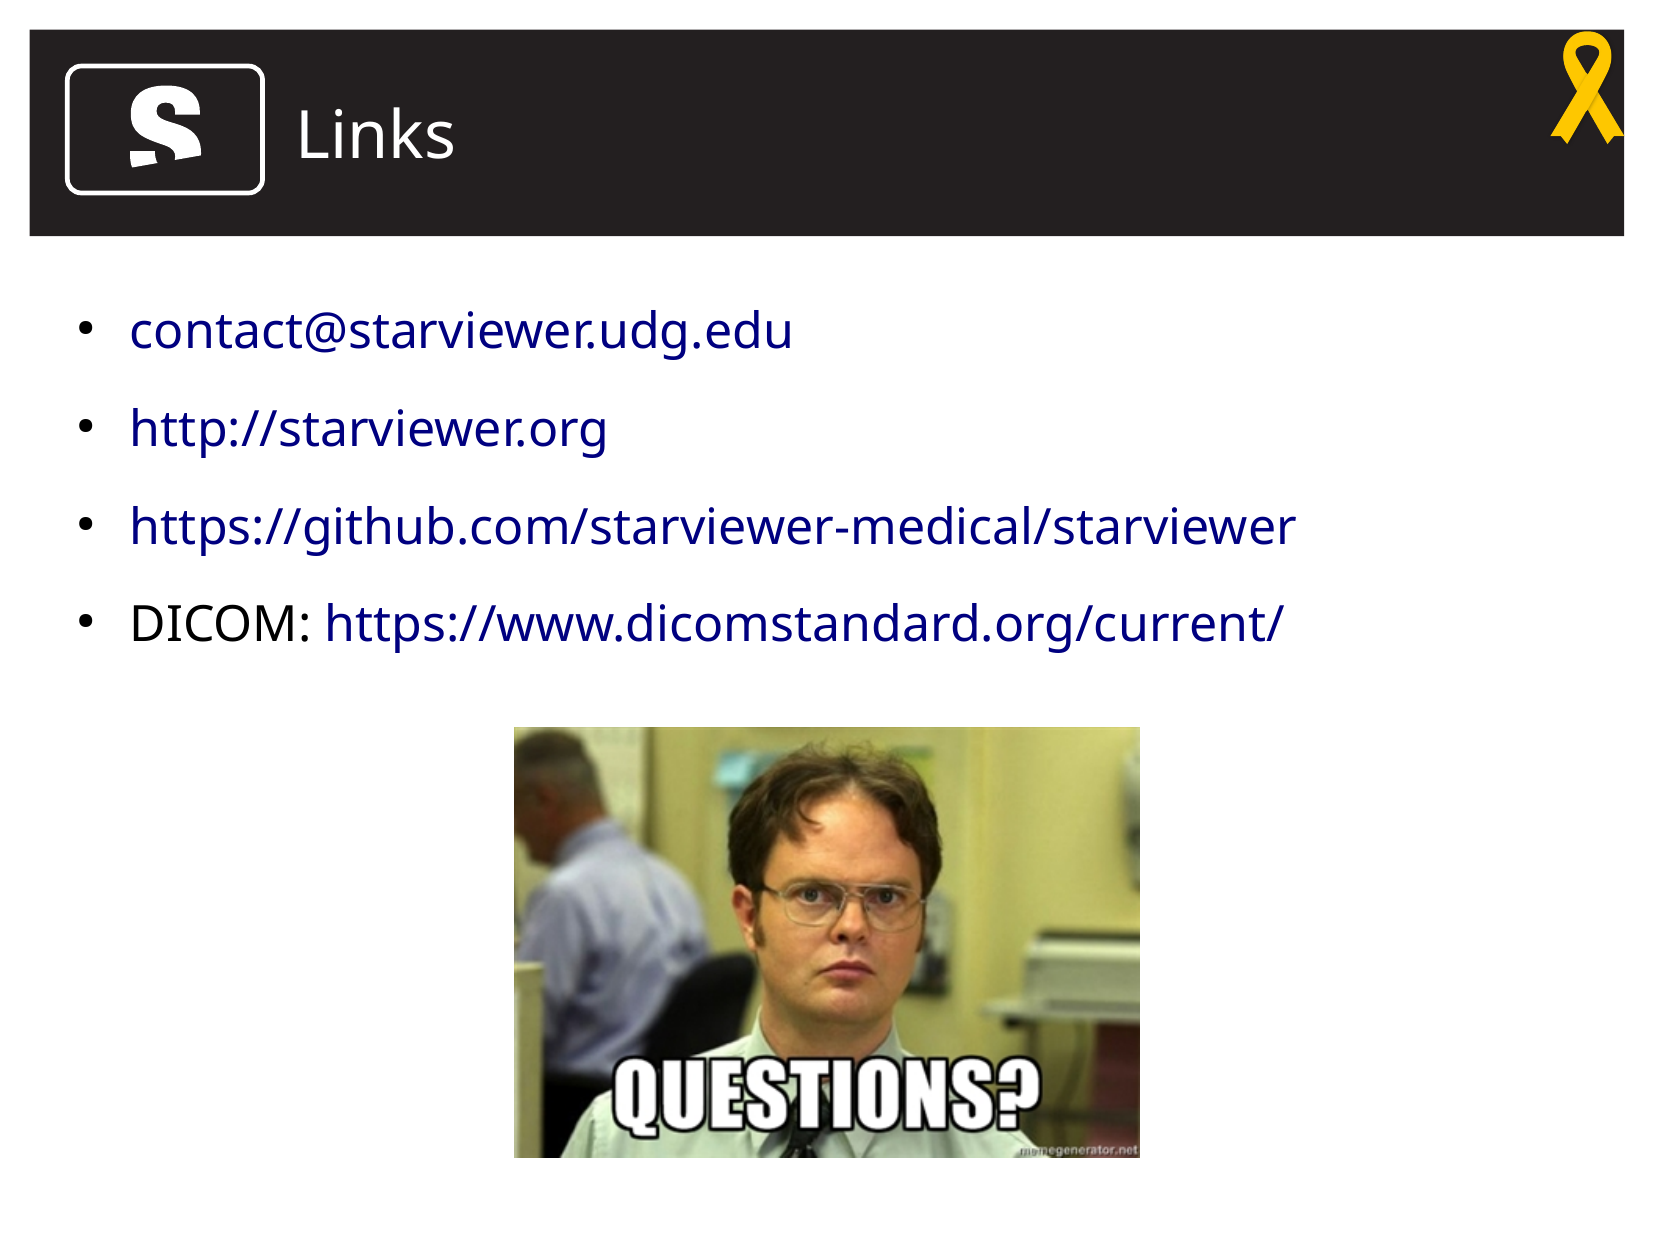

# Links
contact@starviewer.udg.edu
http://starviewer.org
https://github.com/starviewer-medical/starviewer
DICOM: https://www.dicomstandard.org/current/